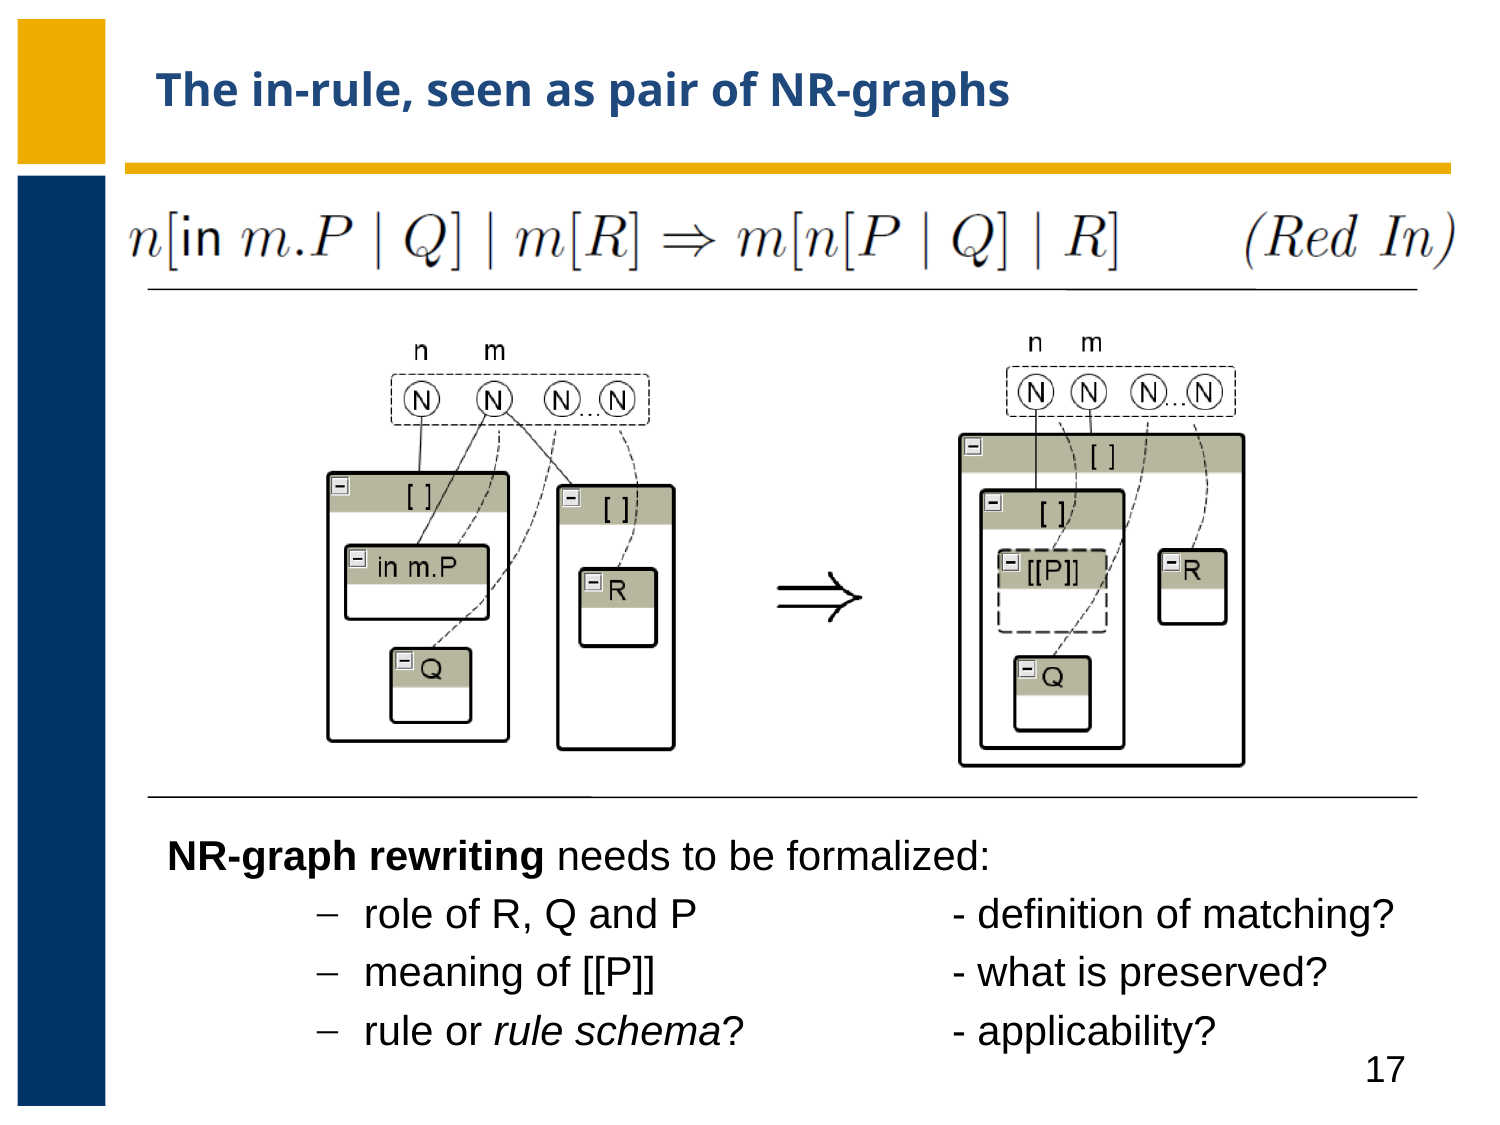

# The in-rule, seen as pair of NR-graphs
NR-graph rewriting needs to be formalized:
role of R, Q and P				- definition of matching?
meaning of [[P]]					- what is preserved?
rule or rule schema?			- applicability?
17